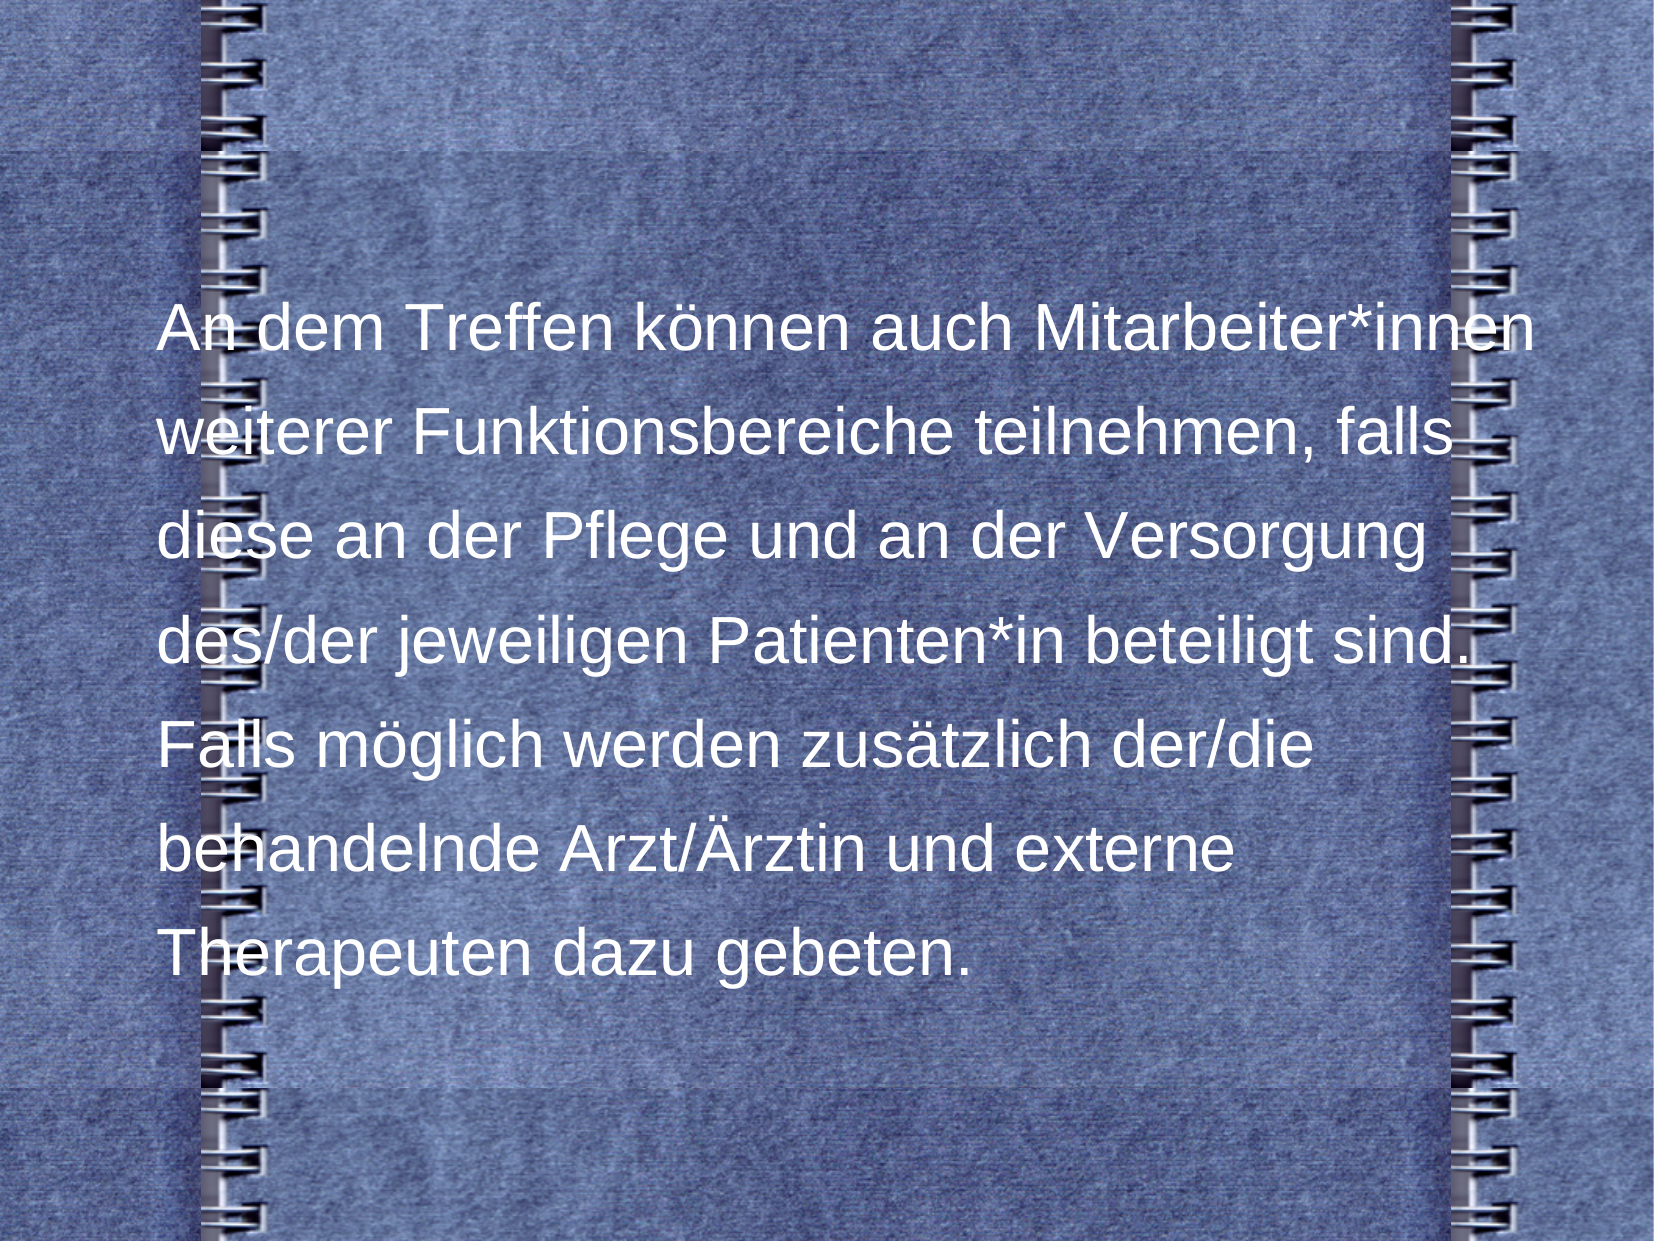

#
 An dem Treffen können auch Mitarbeiter*innen
 weiterer Funktionsbereiche teilnehmen, falls
 diese an der Pflege und an der Versorgung
 des/der jeweiligen Patienten*in beteiligt sind.
 Falls möglich werden zusätzlich der/die
 behandelnde Arzt/Ärztin und externe
 Therapeuten dazu gebeten.